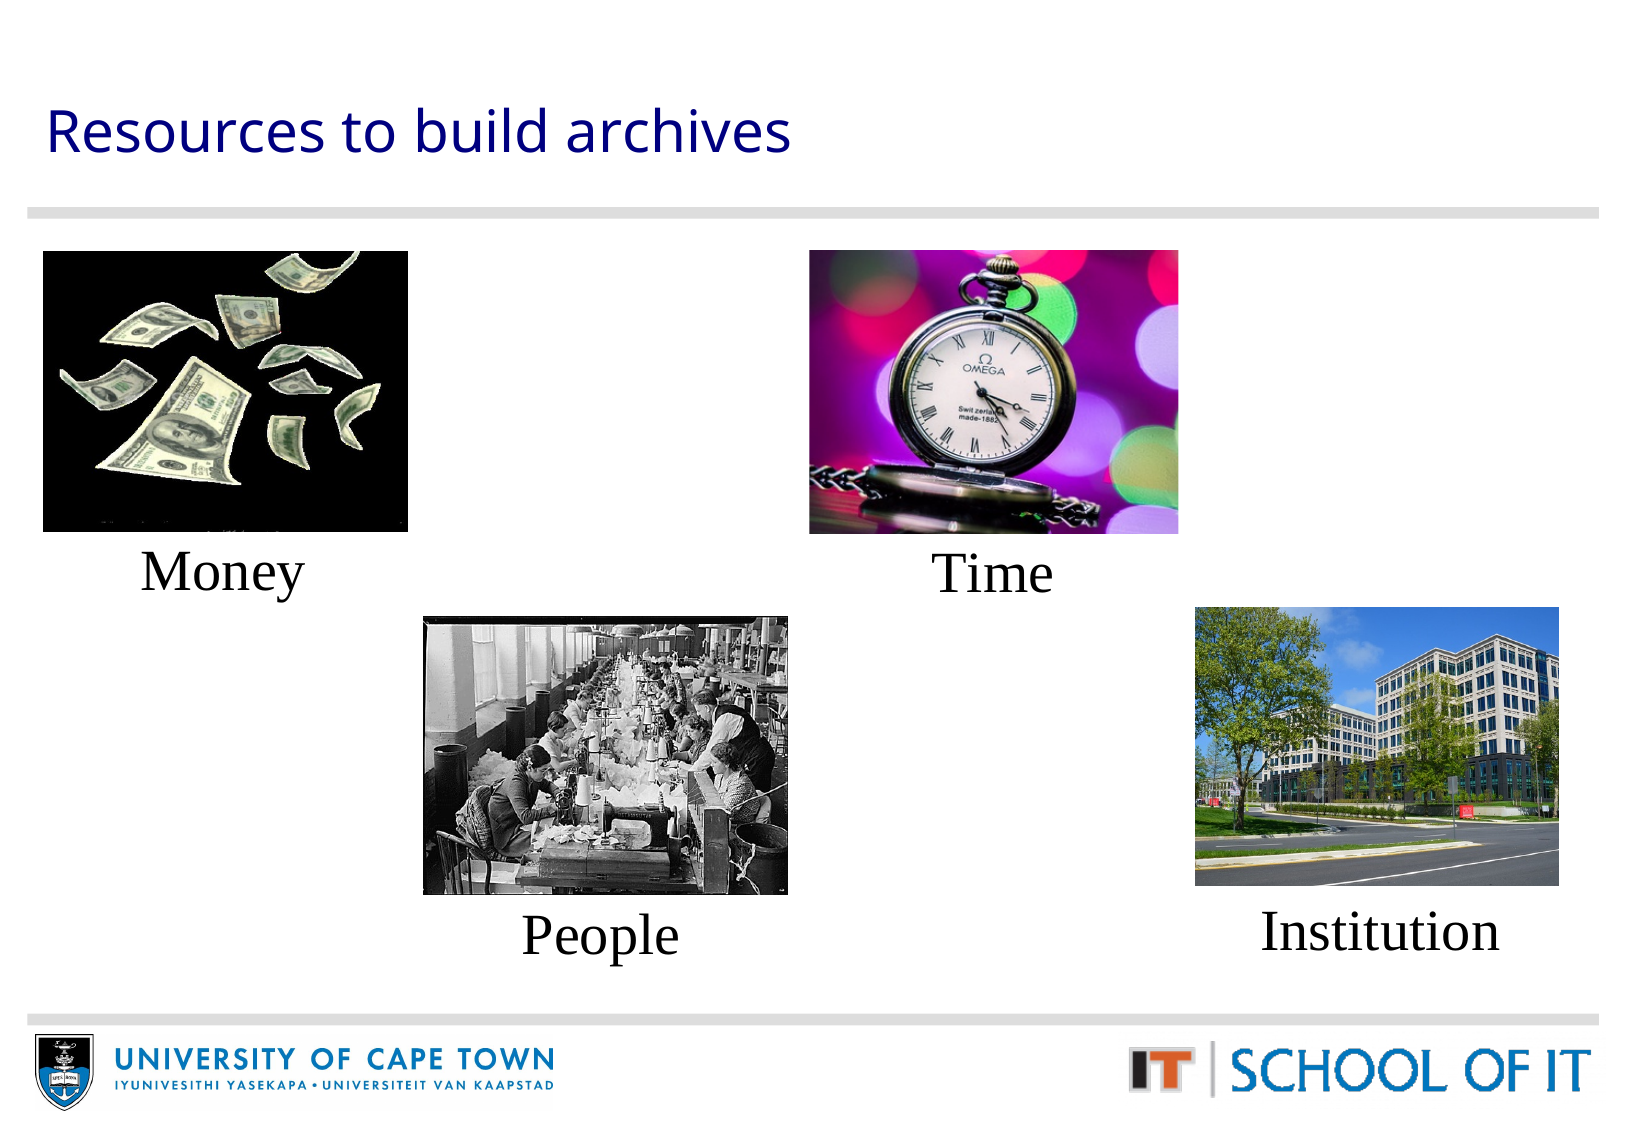

# Resources to build archives
Money
Time
Institution
People